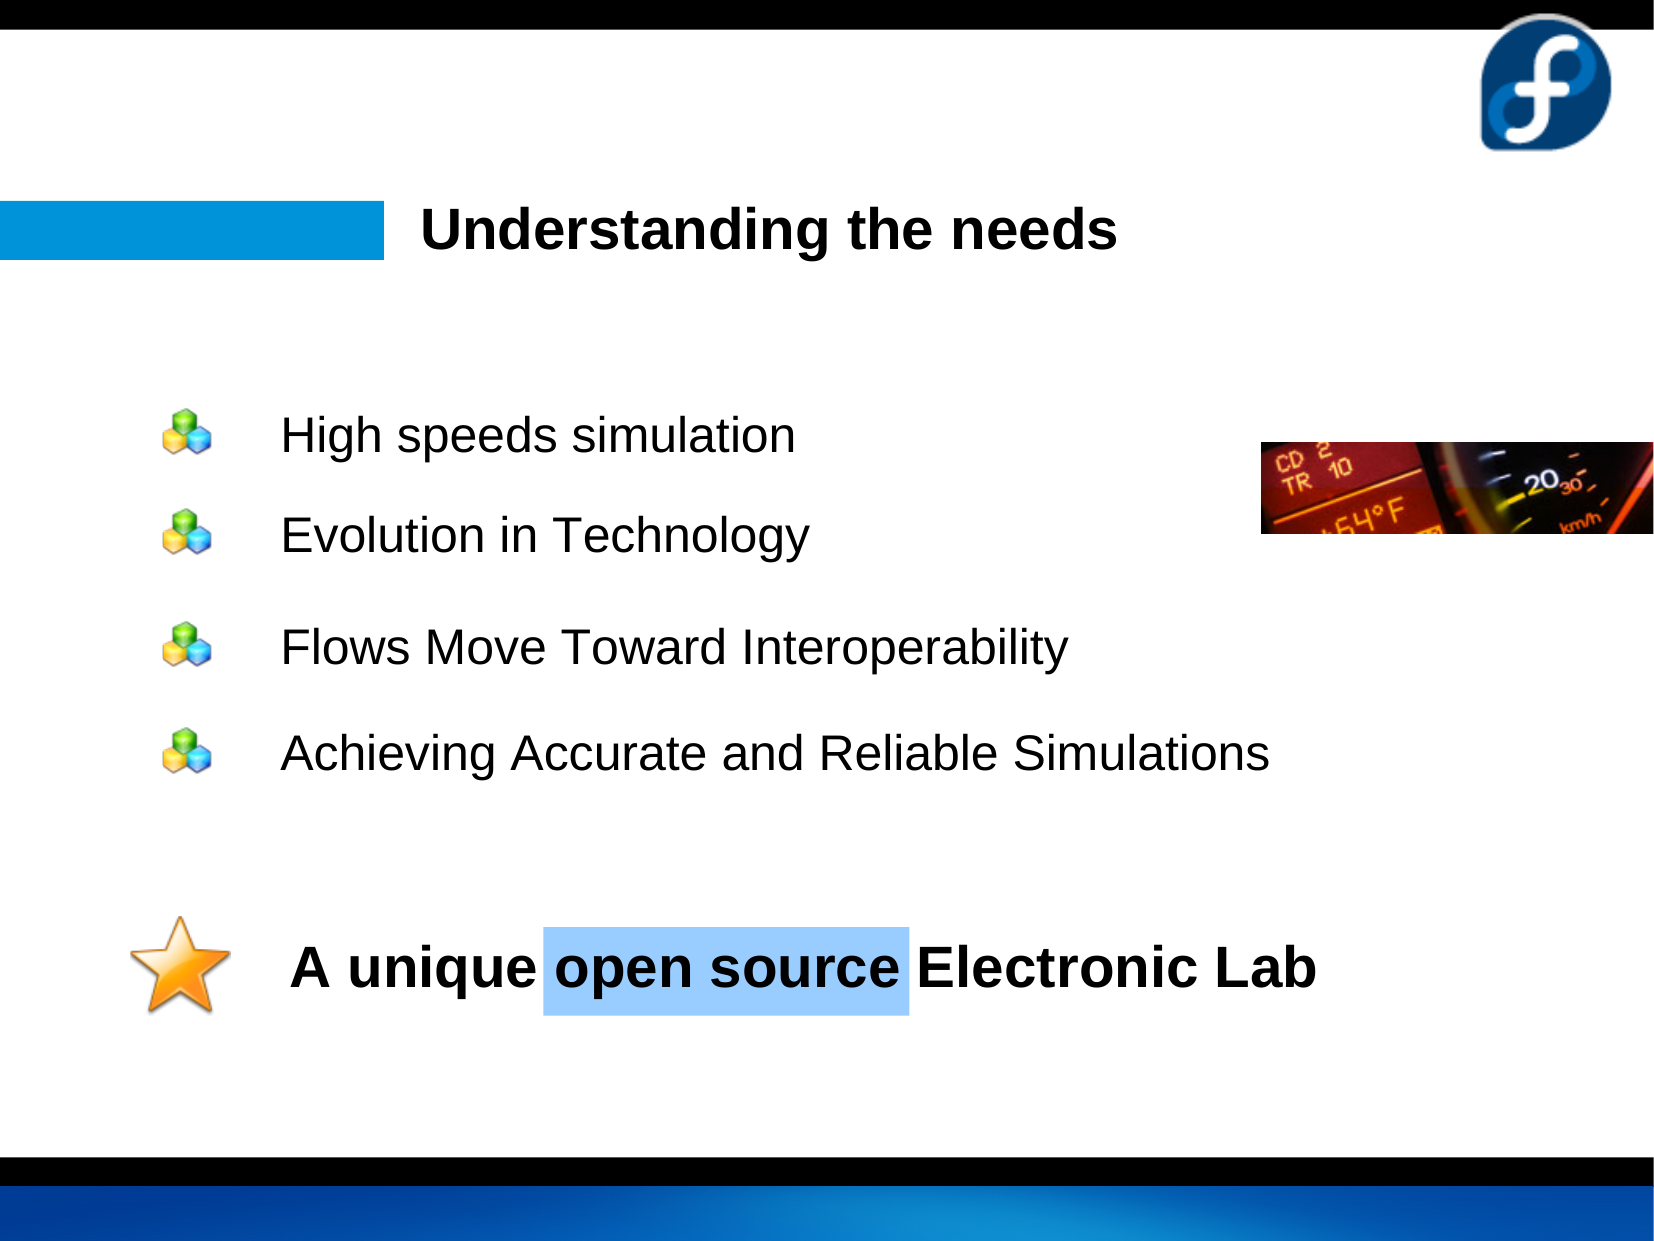

Understanding the needs
High speeds simulation
Evolution in Technology
Flows Move Toward Interoperability
Achieving Accurate and Reliable Simulations
A unique open source Electronic Lab